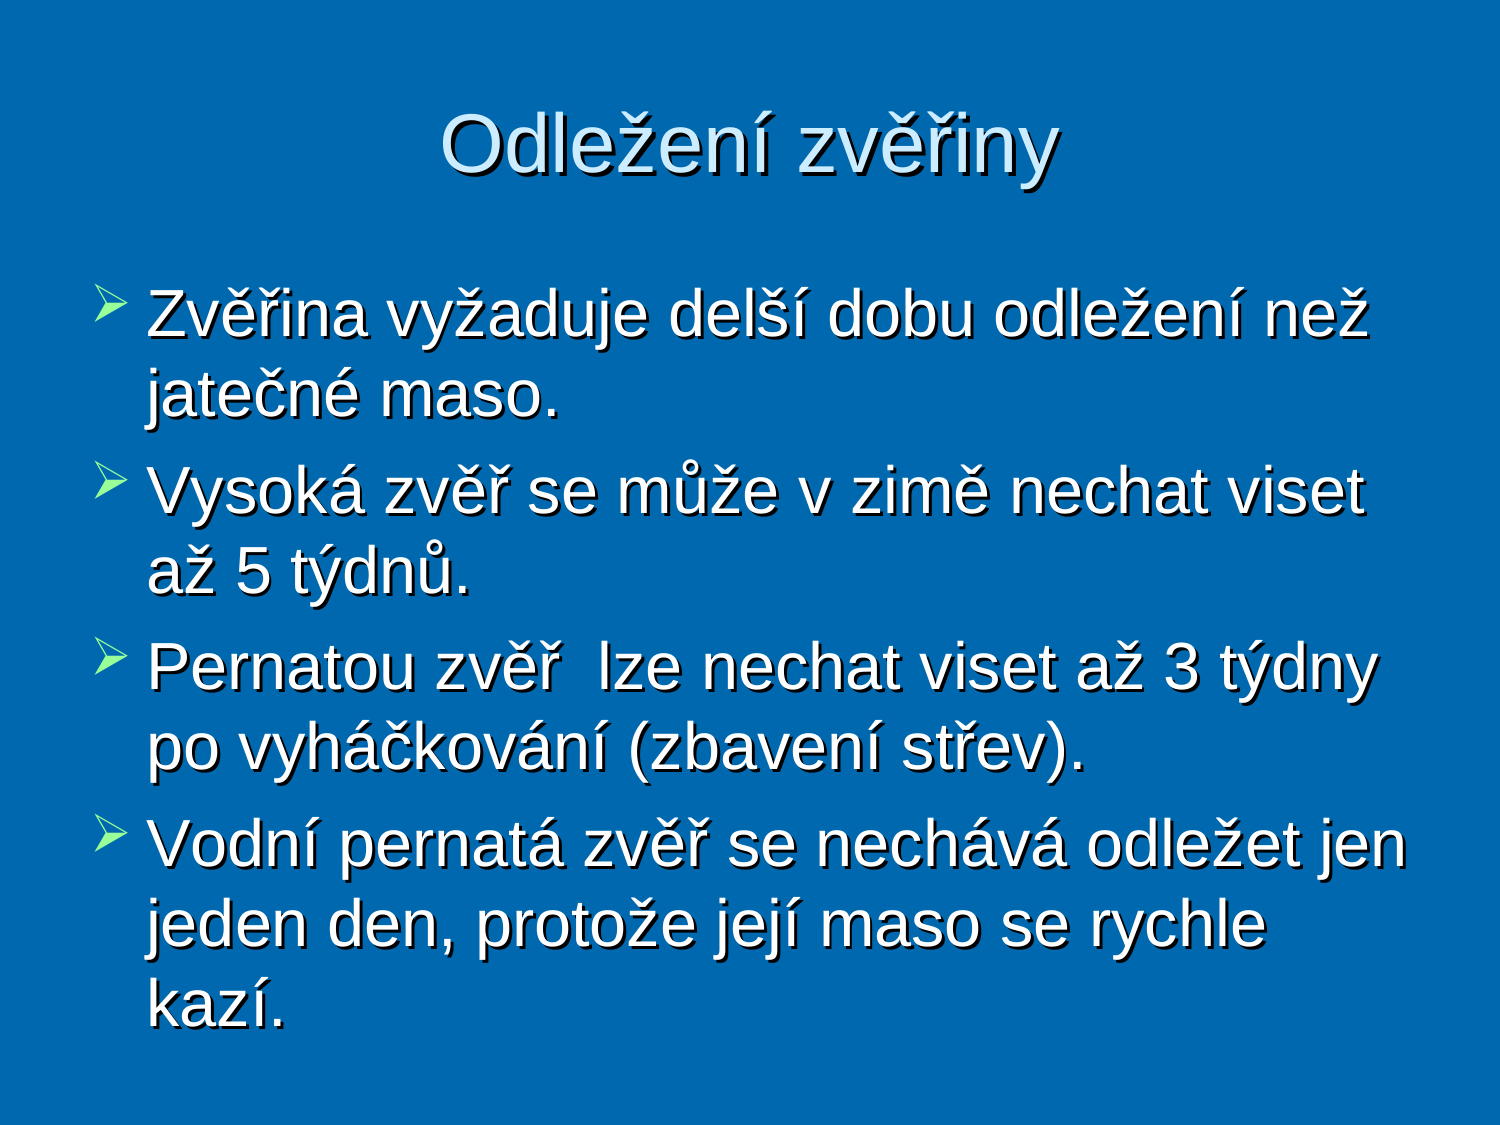

# Odležení zvěřiny
Zvěřina vyžaduje delší dobu odležení než jatečné maso.
Vysoká zvěř se může v zimě nechat viset až 5 týdnů.
Pernatou zvěř lze nechat viset až 3 týdny po vyháčkování (zbavení střev).
Vodní pernatá zvěř se nechává odležet jen jeden den, protože její maso se rychle kazí.